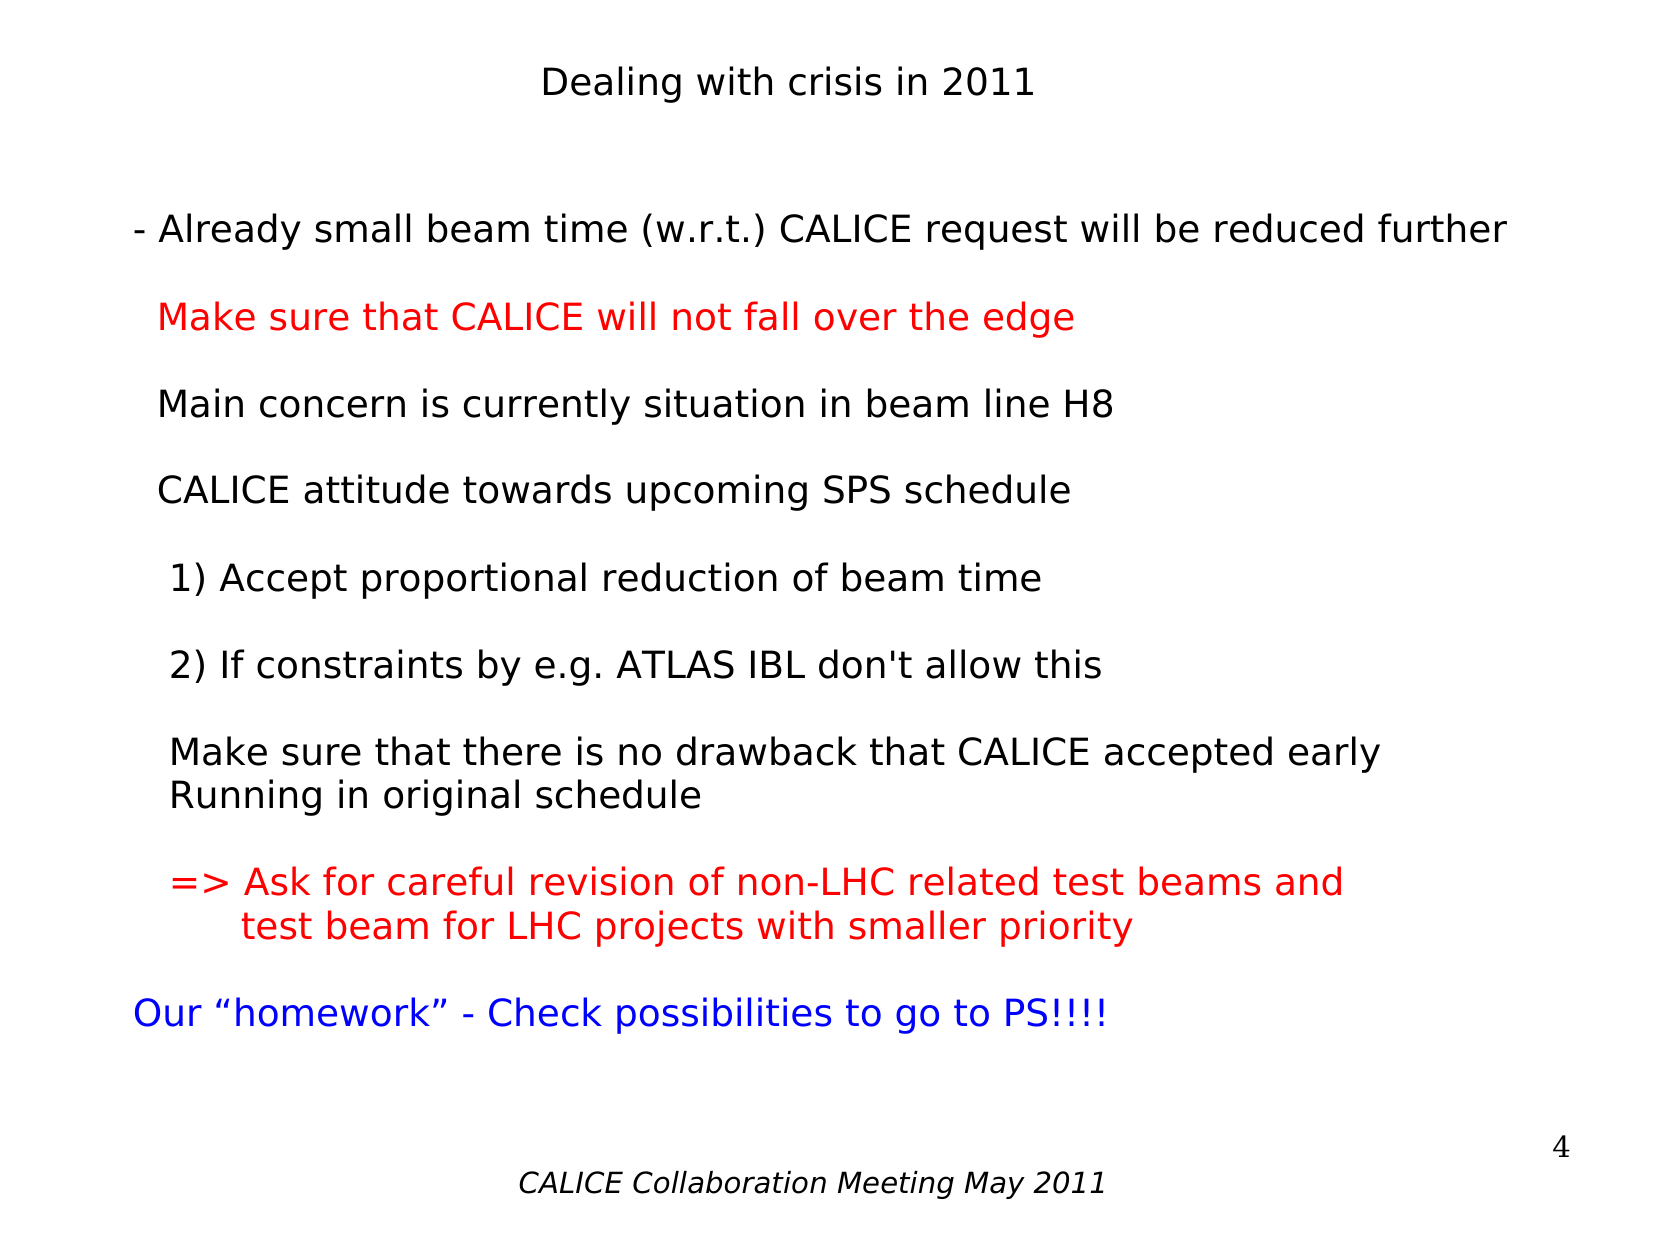

Dealing with crisis in 2011
- Already small beam time (w.r.t.) CALICE request will be reduced further
 Make sure that CALICE will not fall over the edge
 Main concern is currently situation in beam line H8
 CALICE attitude towards upcoming SPS schedule
 1) Accept proportional reduction of beam time
 2) If constraints by e.g. ATLAS IBL don't allow this
 Make sure that there is no drawback that CALICE accepted early
 Running in original schedule
 => Ask for careful revision of non-LHC related test beams and
 test beam for LHC projects with smaller priority
Our “homework” - Check possibilities to go to PS!!!!
4